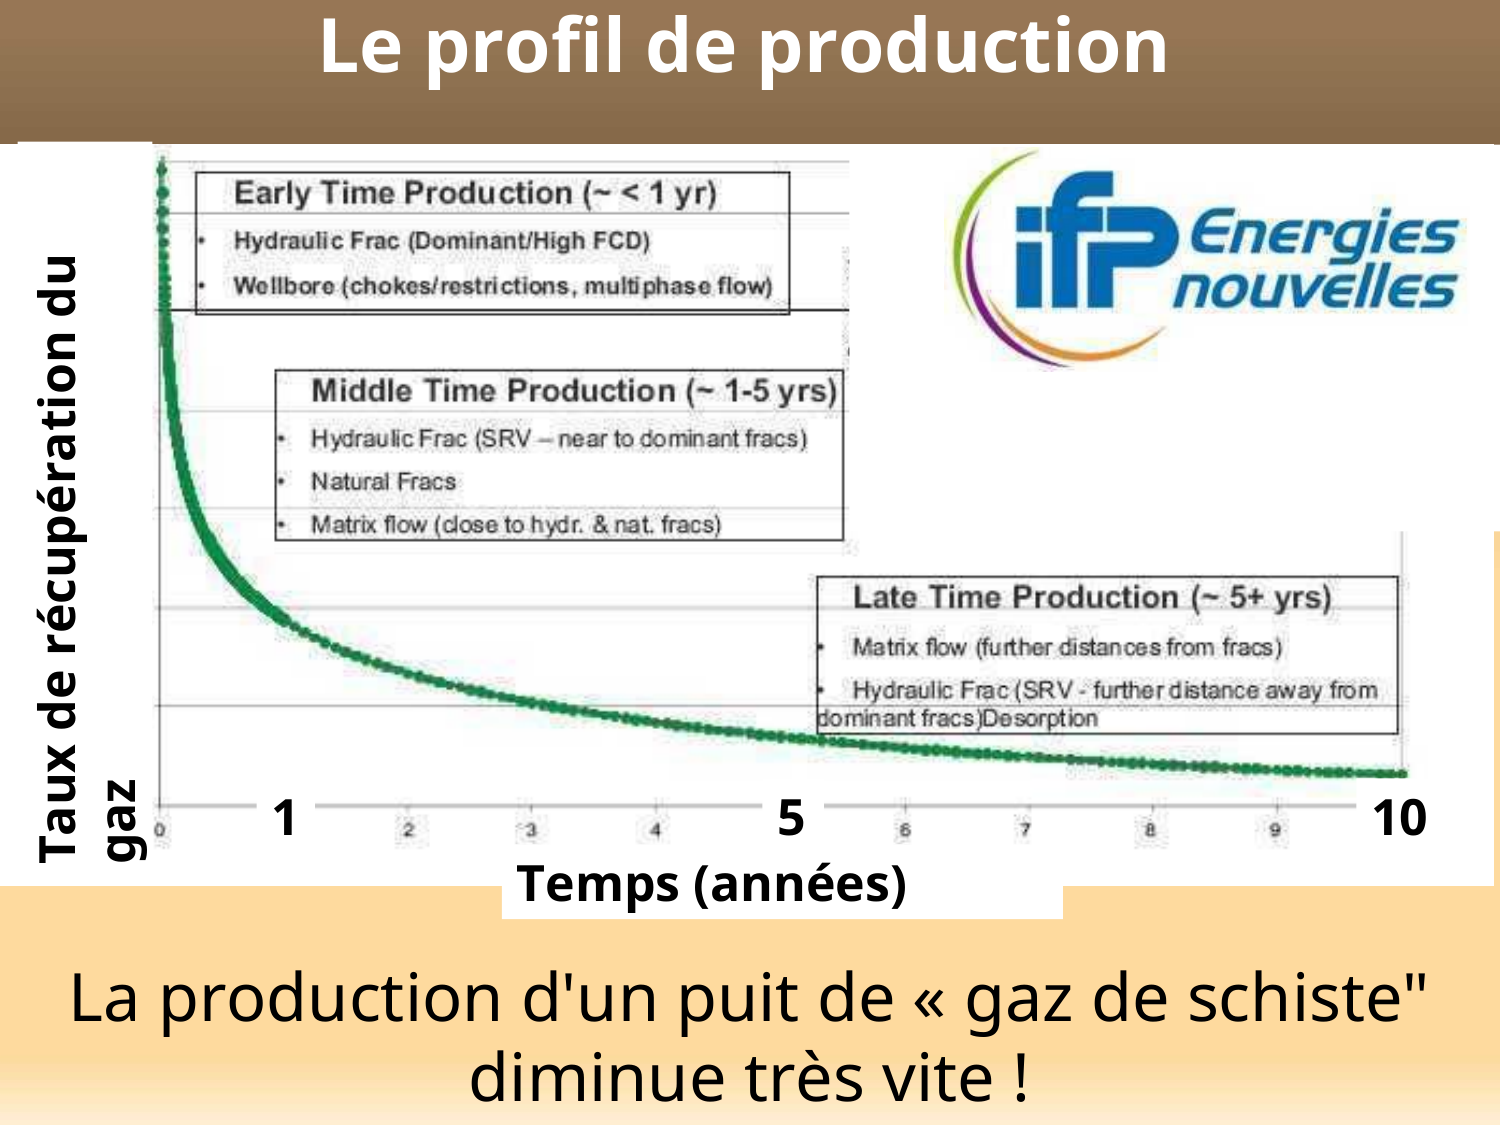

# Le profil de production
Taux de récupération du gaz
1
5
10
Temps (années)
La production d'un puit de « gaz de schiste" diminue très vite !